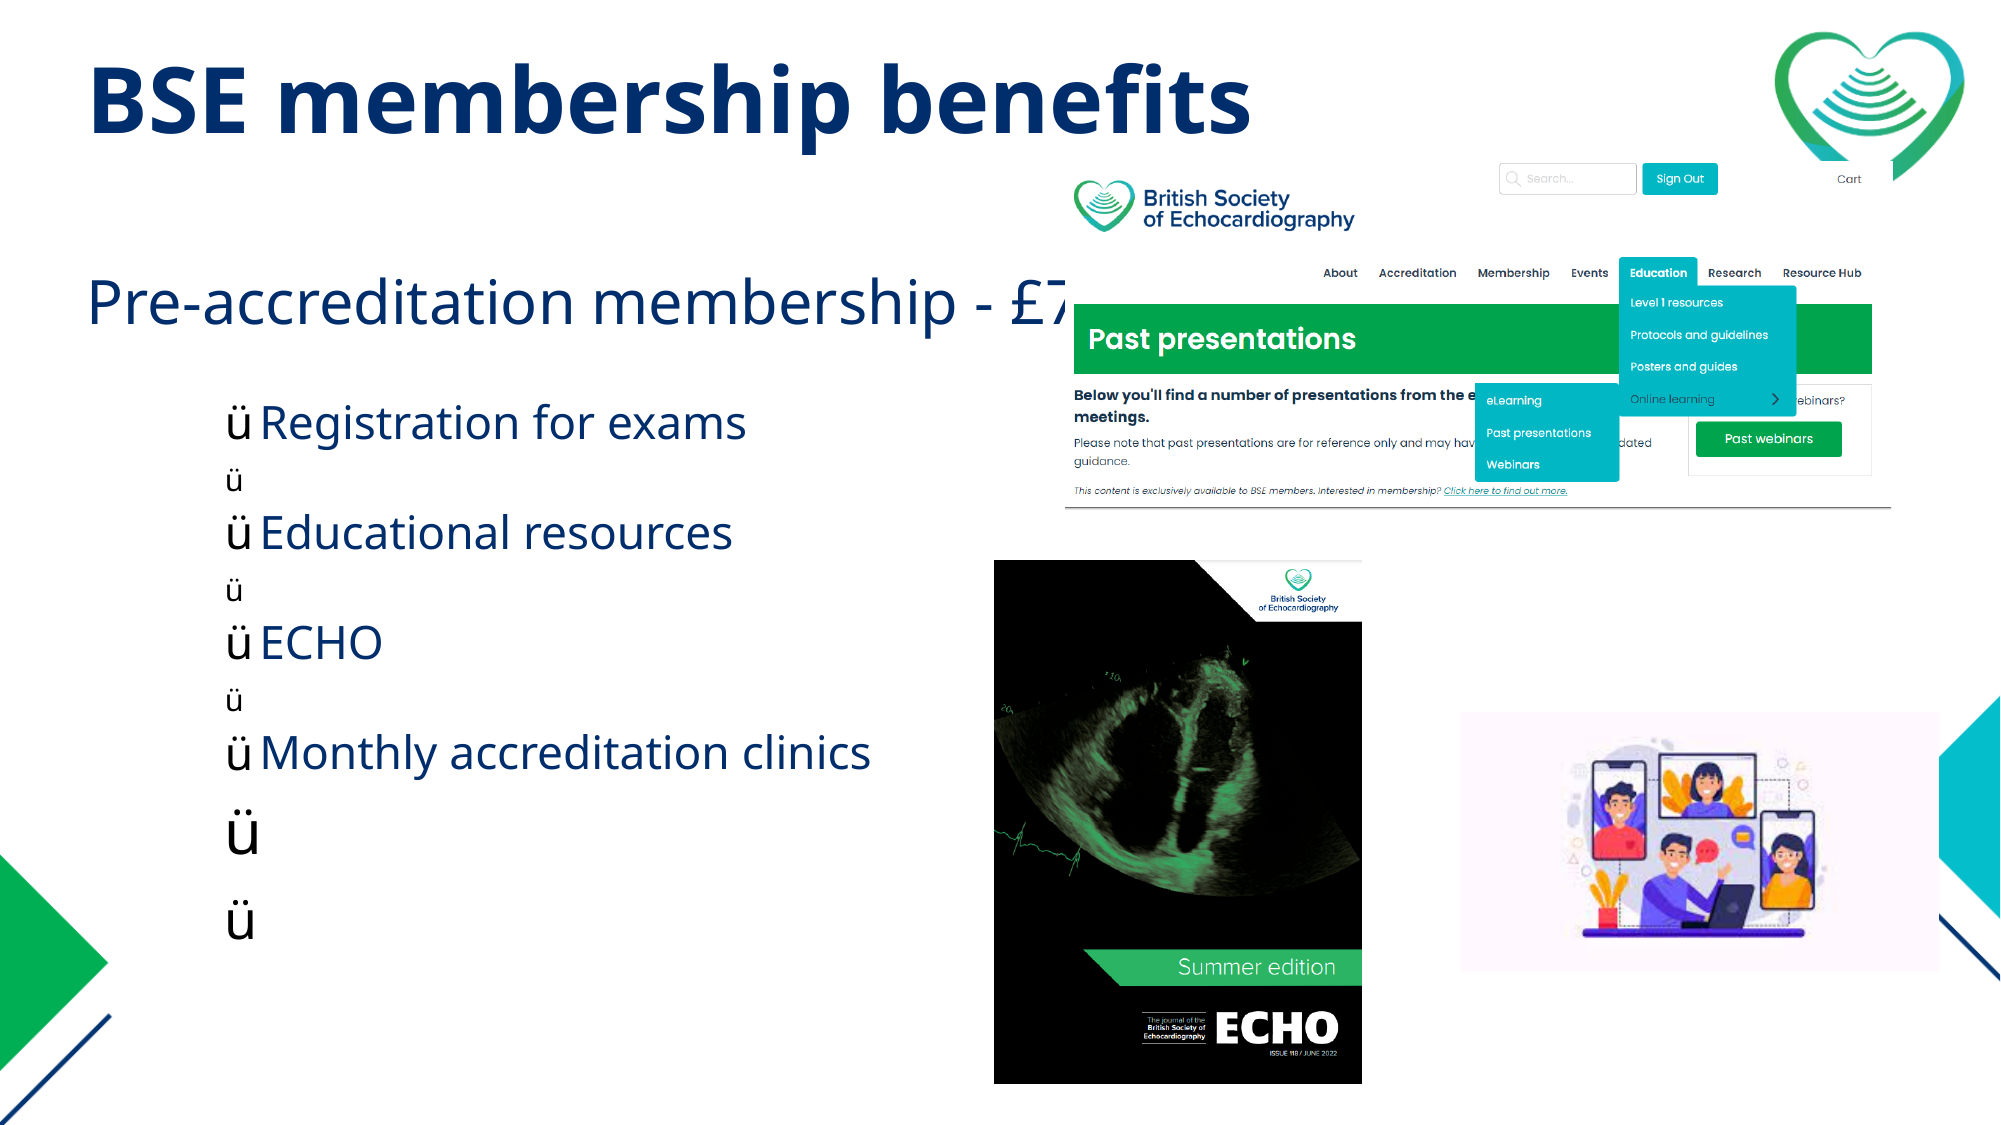

# BSE membership benefits
Pre-accreditation membership - £72
Registration for exams
Educational resources
ECHO
Monthly accreditation clinics